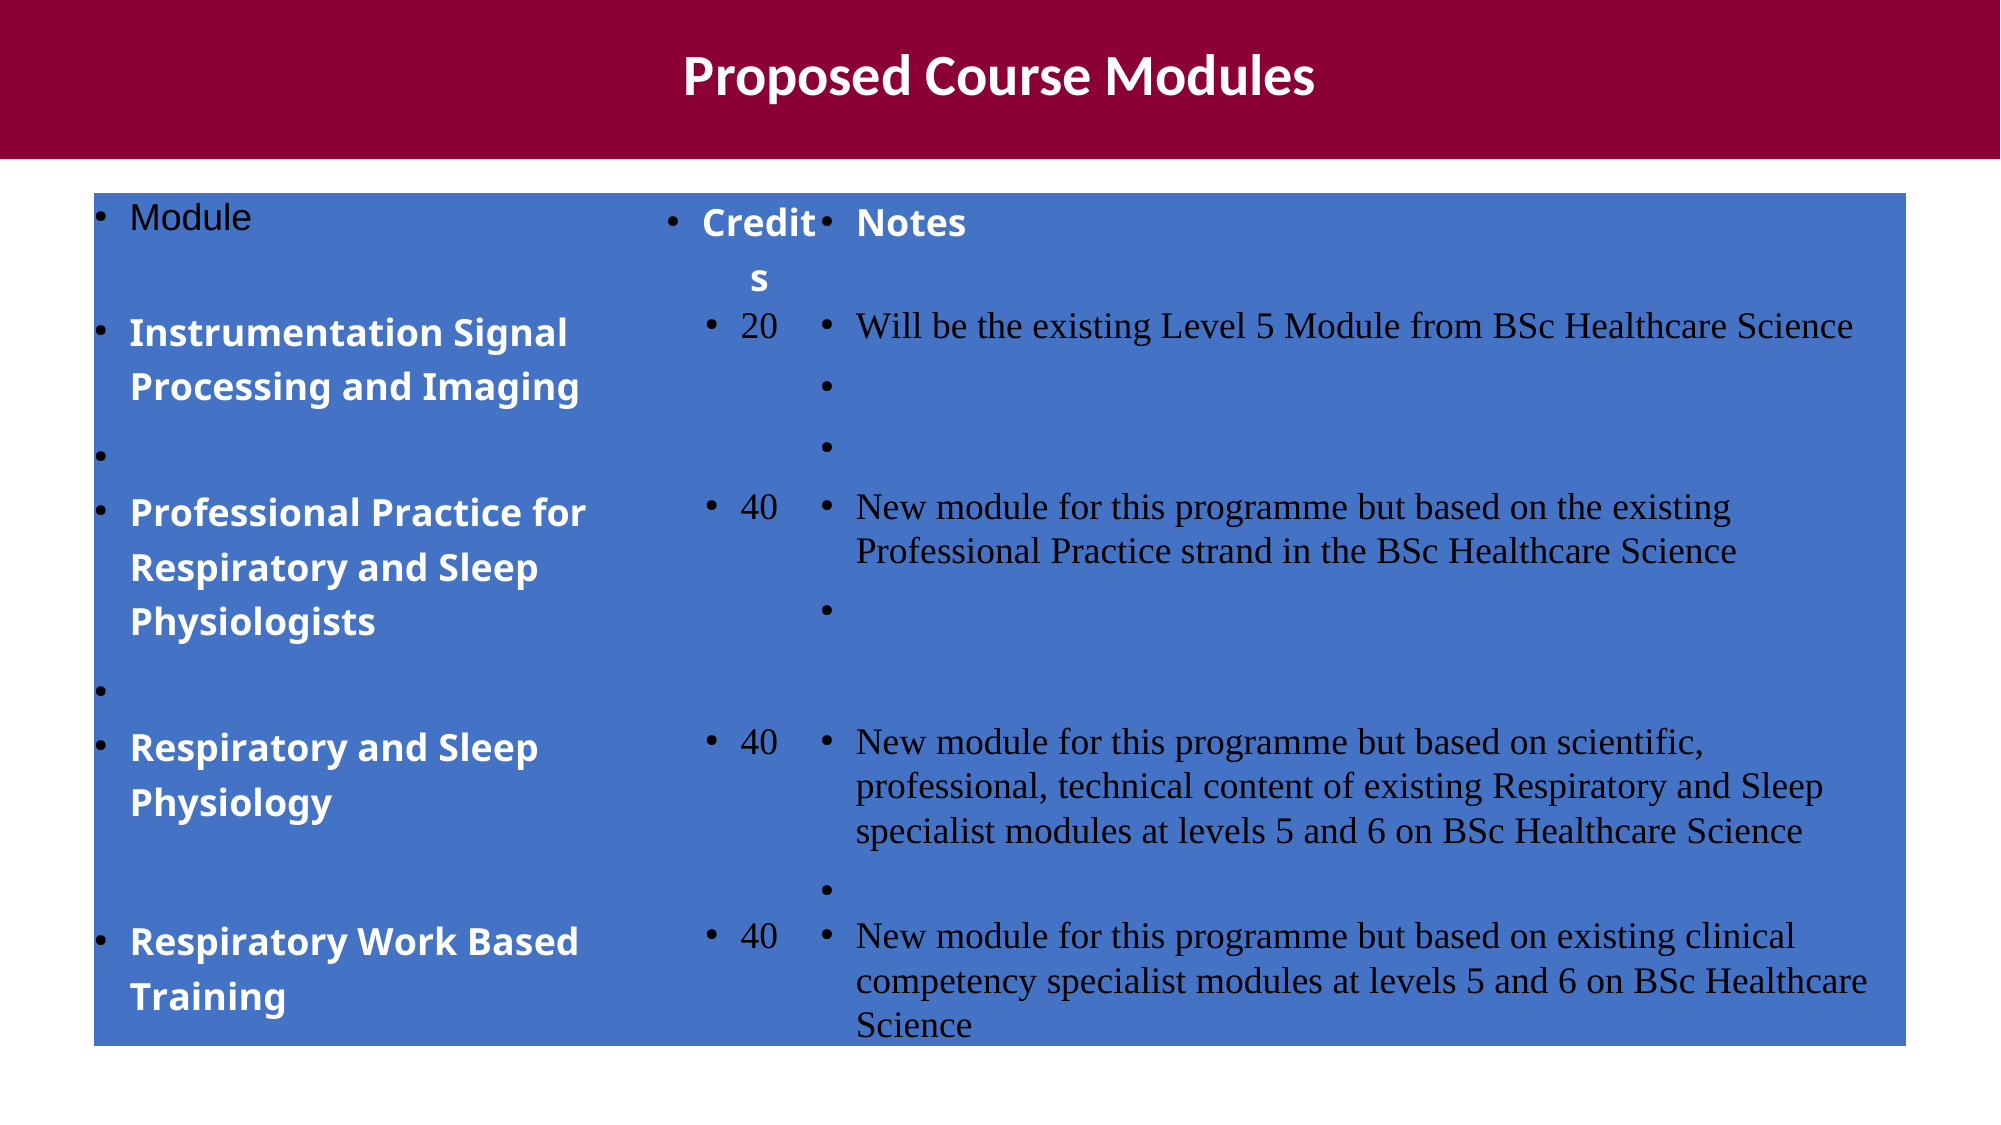

# Proposed Course Modules
| Module | Credits | Notes |
| --- | --- | --- |
| Instrumentation Signal Processing and Imaging | 20 | Will be the existing Level 5 Module from BSc Healthcare Science |
| Professional Practice for Respiratory and Sleep Physiologists | 40 | New module for this programme but based on the existing Professional Practice strand in the BSc Healthcare Science |
| Respiratory and Sleep Physiology | 40 | New module for this programme but based on scientific, professional, technical content of existing Respiratory and Sleep specialist modules at levels 5 and 6 on BSc Healthcare Science |
| Respiratory Work Based Training | 40 | New module for this programme but based on existing clinical competency specialist modules at levels 5 and 6 on BSc Healthcare Science |